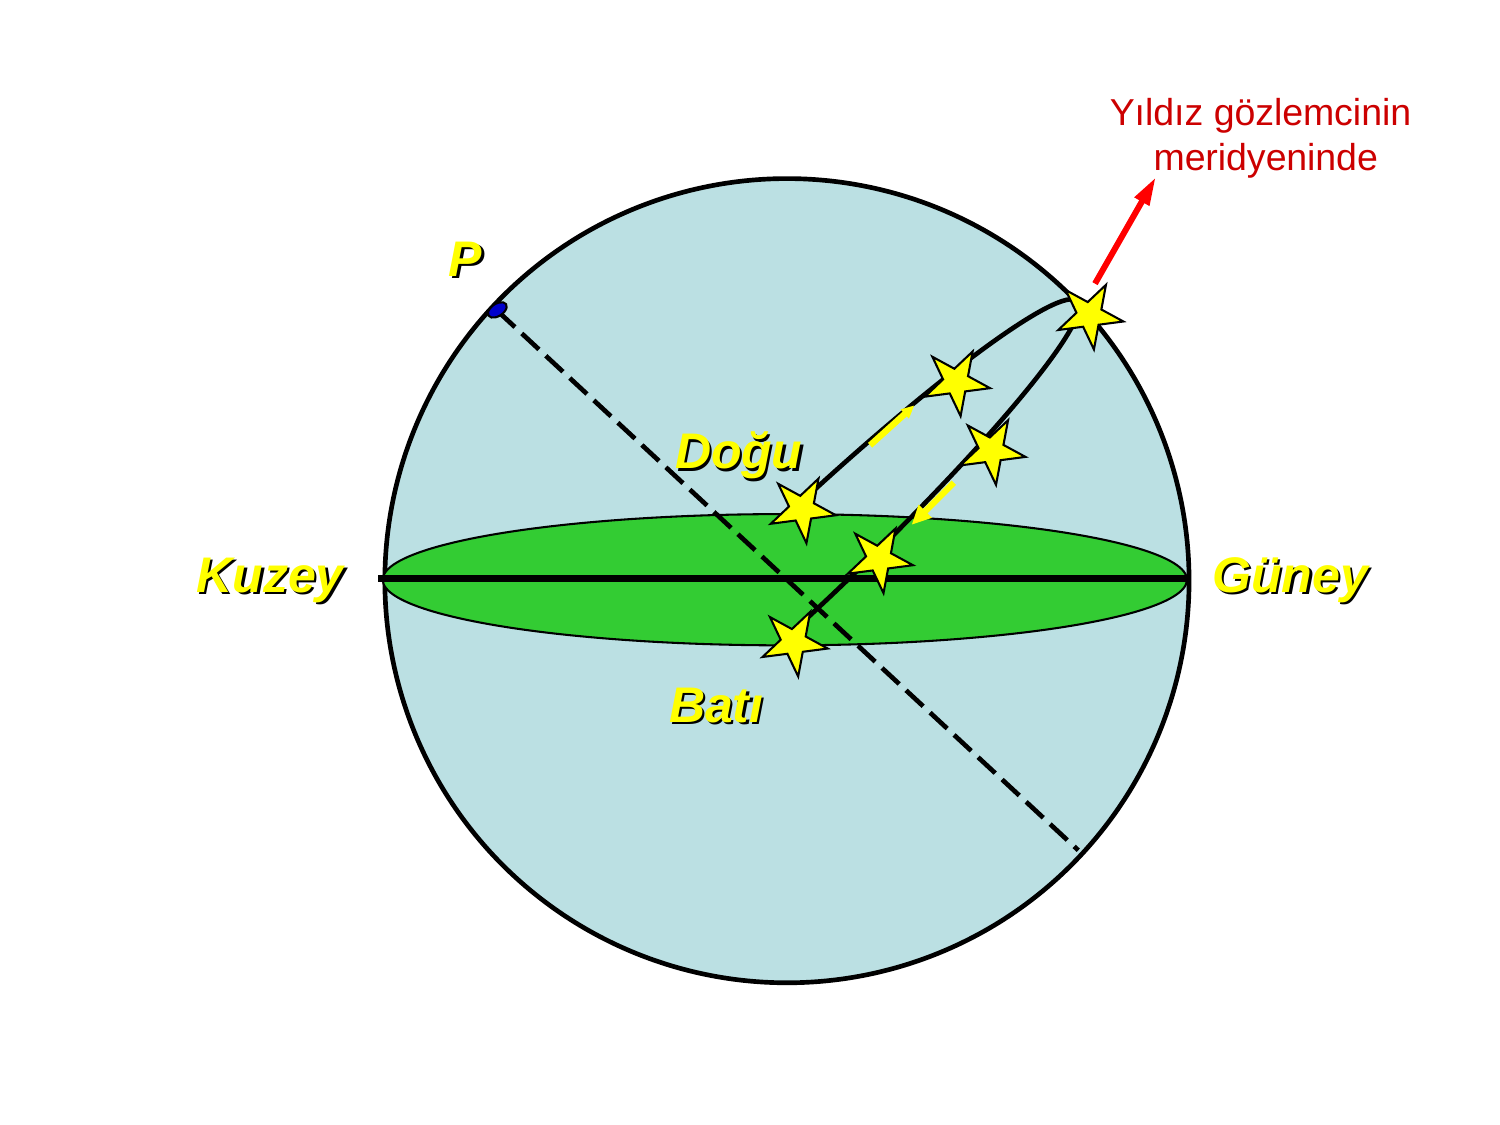

Yıldız gözlemcinin
meridyeninde
P
Doğu
Kuzey
Güney
Batı